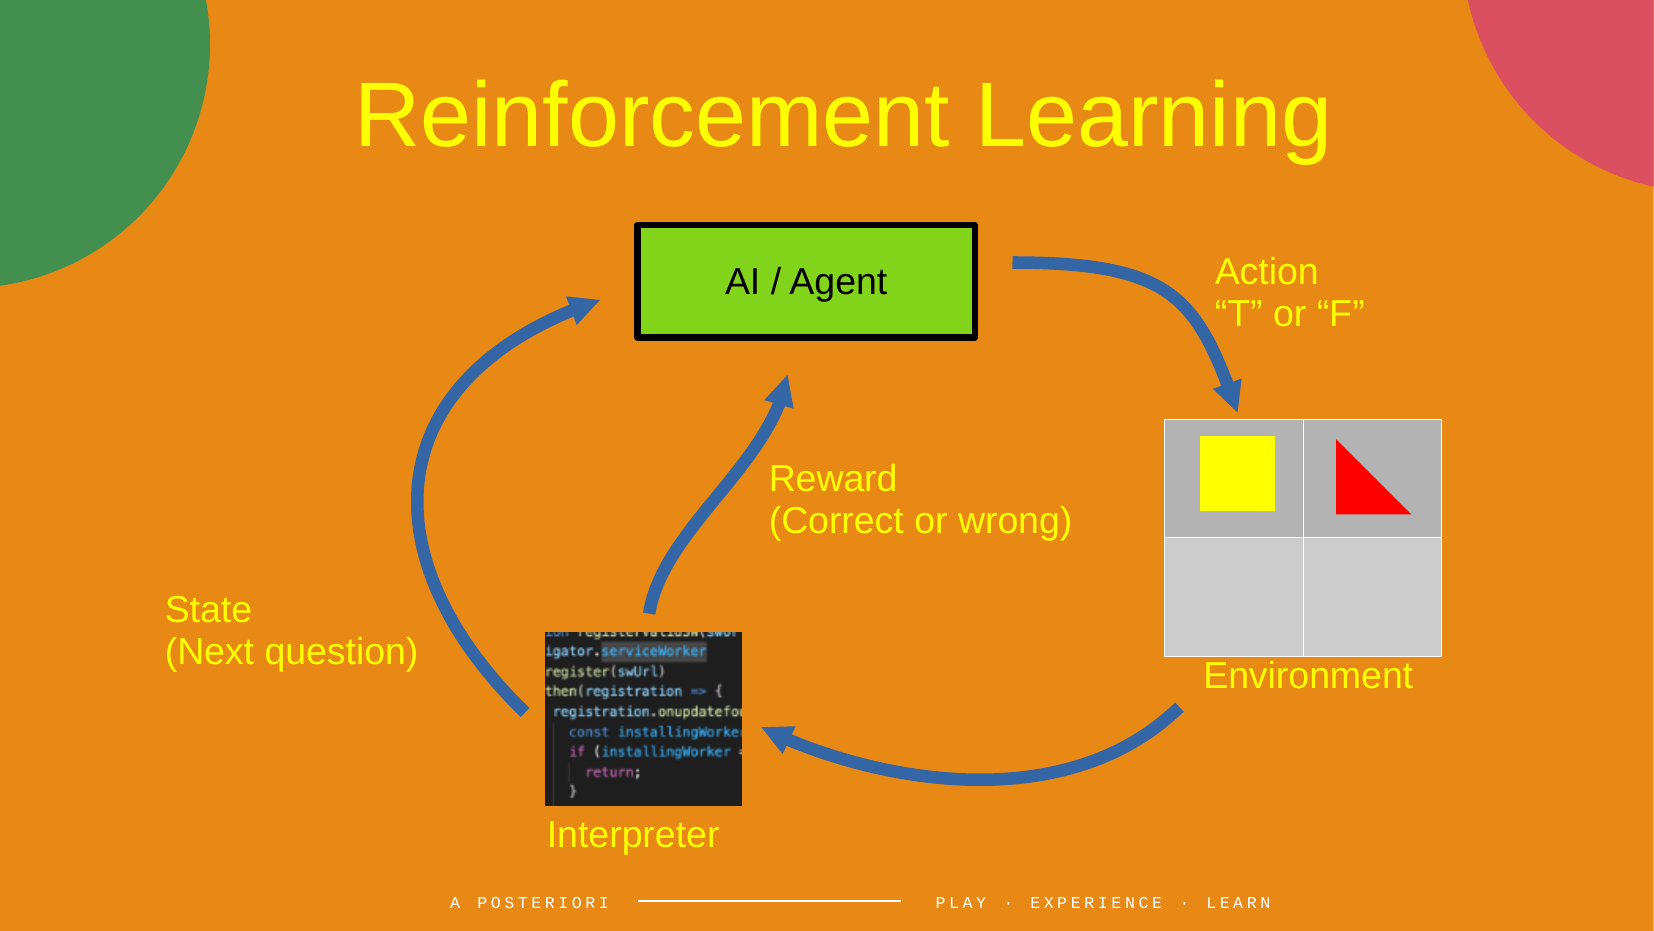

# Reinforcement Learning
AI / Agent
Action
“T” or “F”
| | |
| --- | --- |
| | |
Reward
(Correct or wrong)
State
(Next question)
Environment
Interpreter